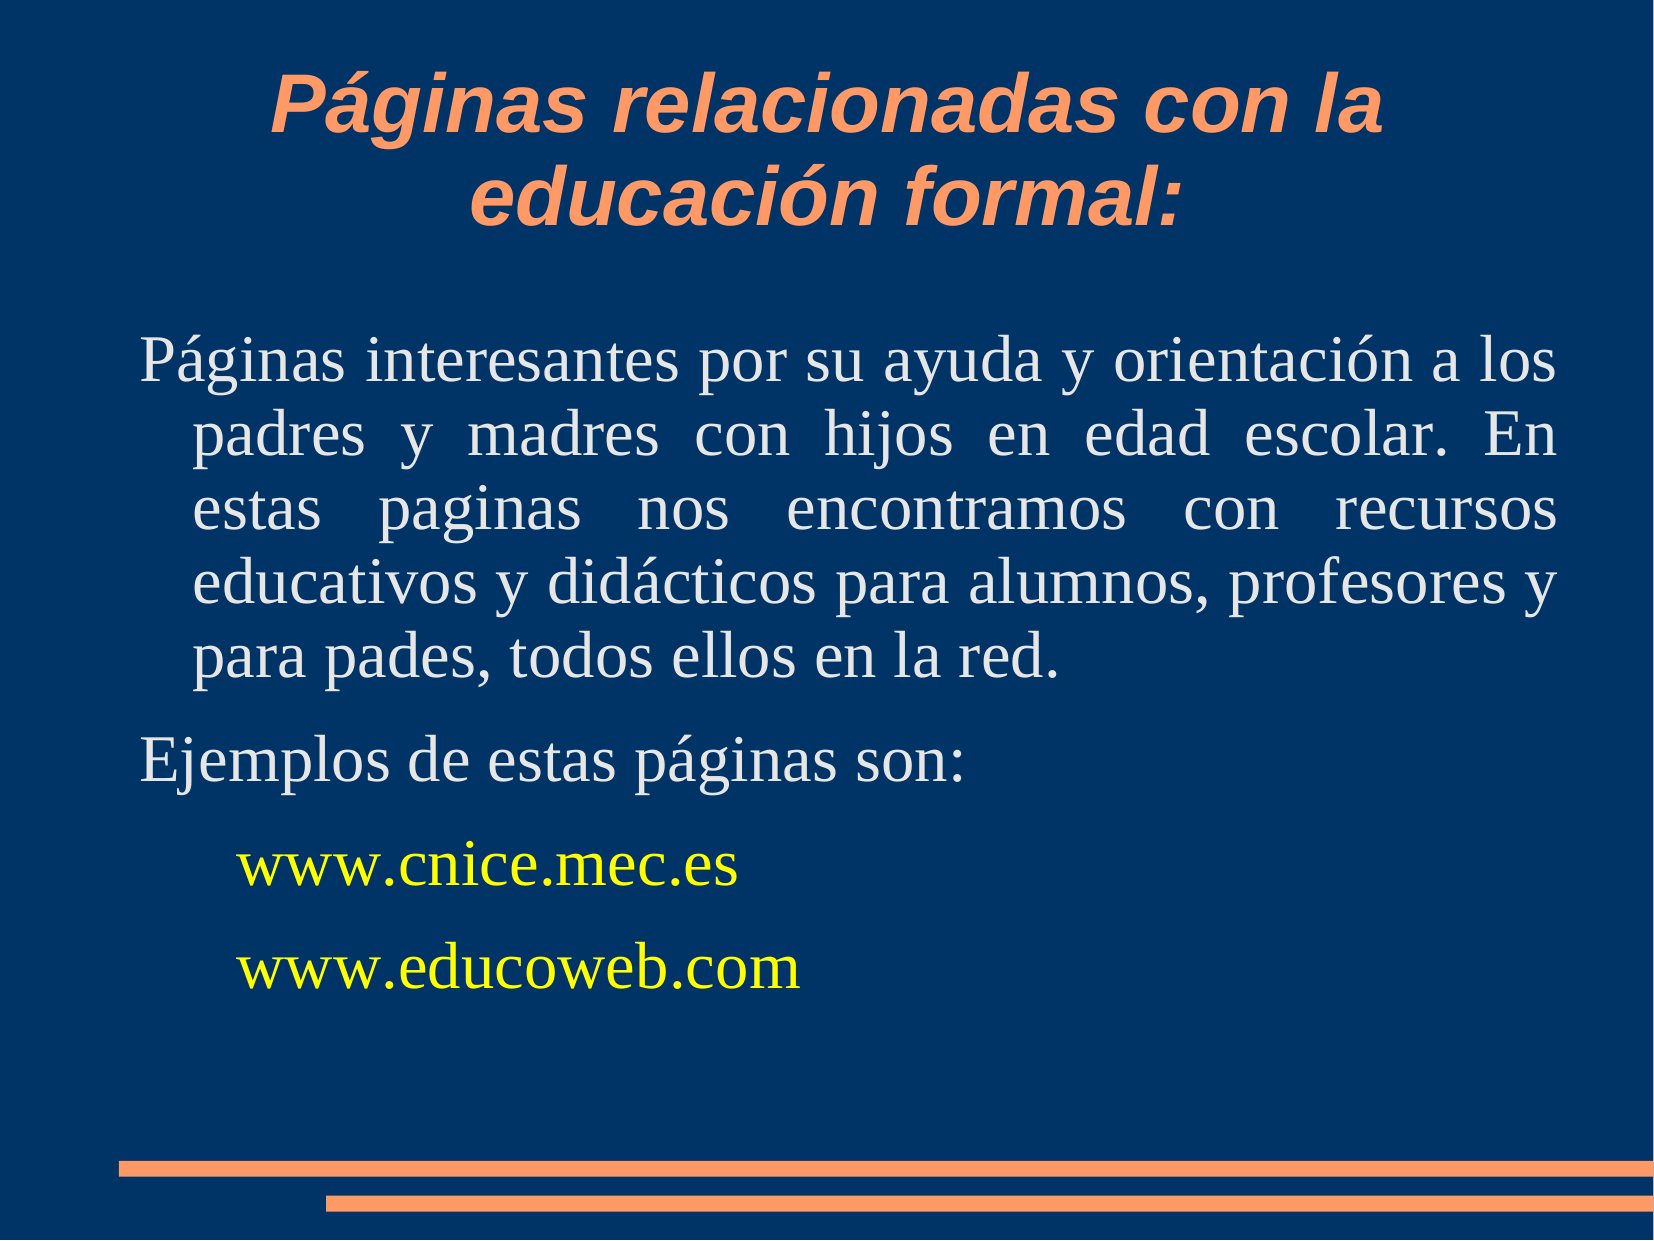

# Páginas relacionadas con la educación formal:
Páginas interesantes por su ayuda y orientación a los padres y madres con hijos en edad escolar. En estas paginas nos encontramos con recursos educativos y didácticos para alumnos, profesores y para pades, todos ellos en la red.
Ejemplos de estas páginas son:
www.cnice.mec.es
www.educoweb.com